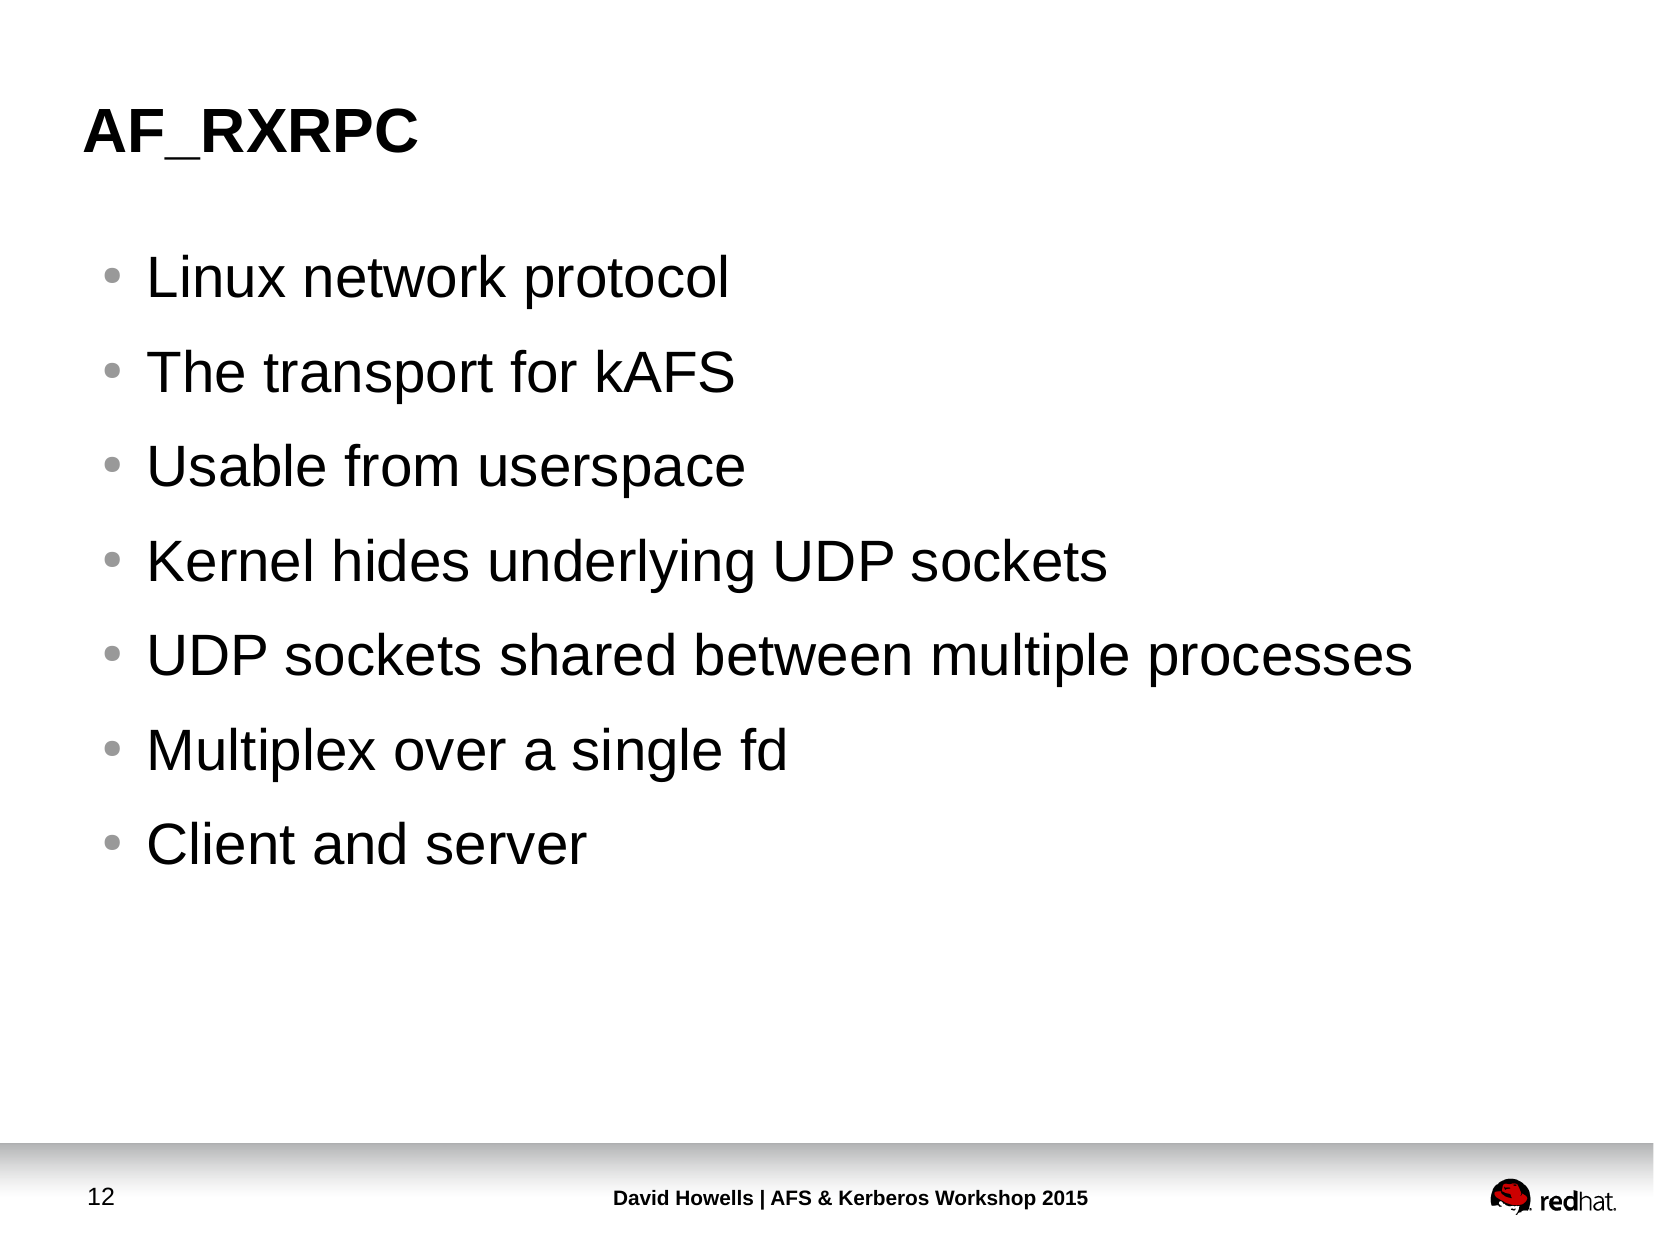

# AF_RXRPC
Linux network protocol
The transport for kAFS
Usable from userspace
Kernel hides underlying UDP sockets
UDP sockets shared between multiple processes
Multiplex over a single fd
Client and server